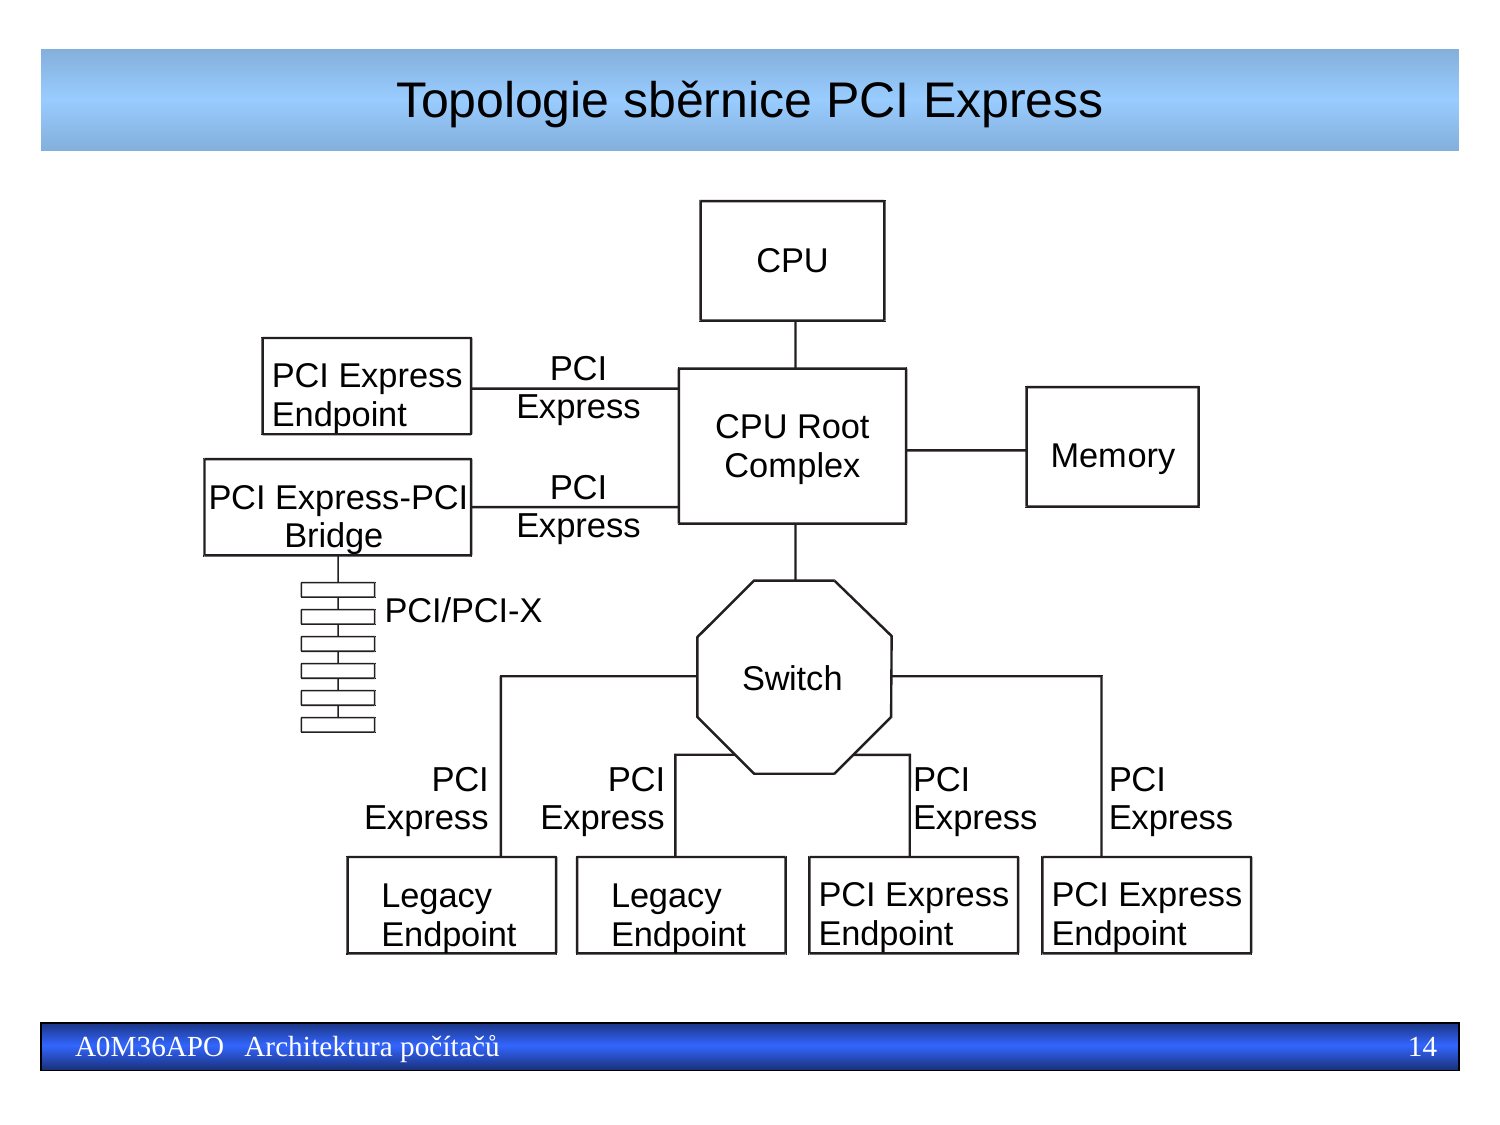

# Topologie sběrnice PCI Express
A0M36APO Architektura počítačů
14